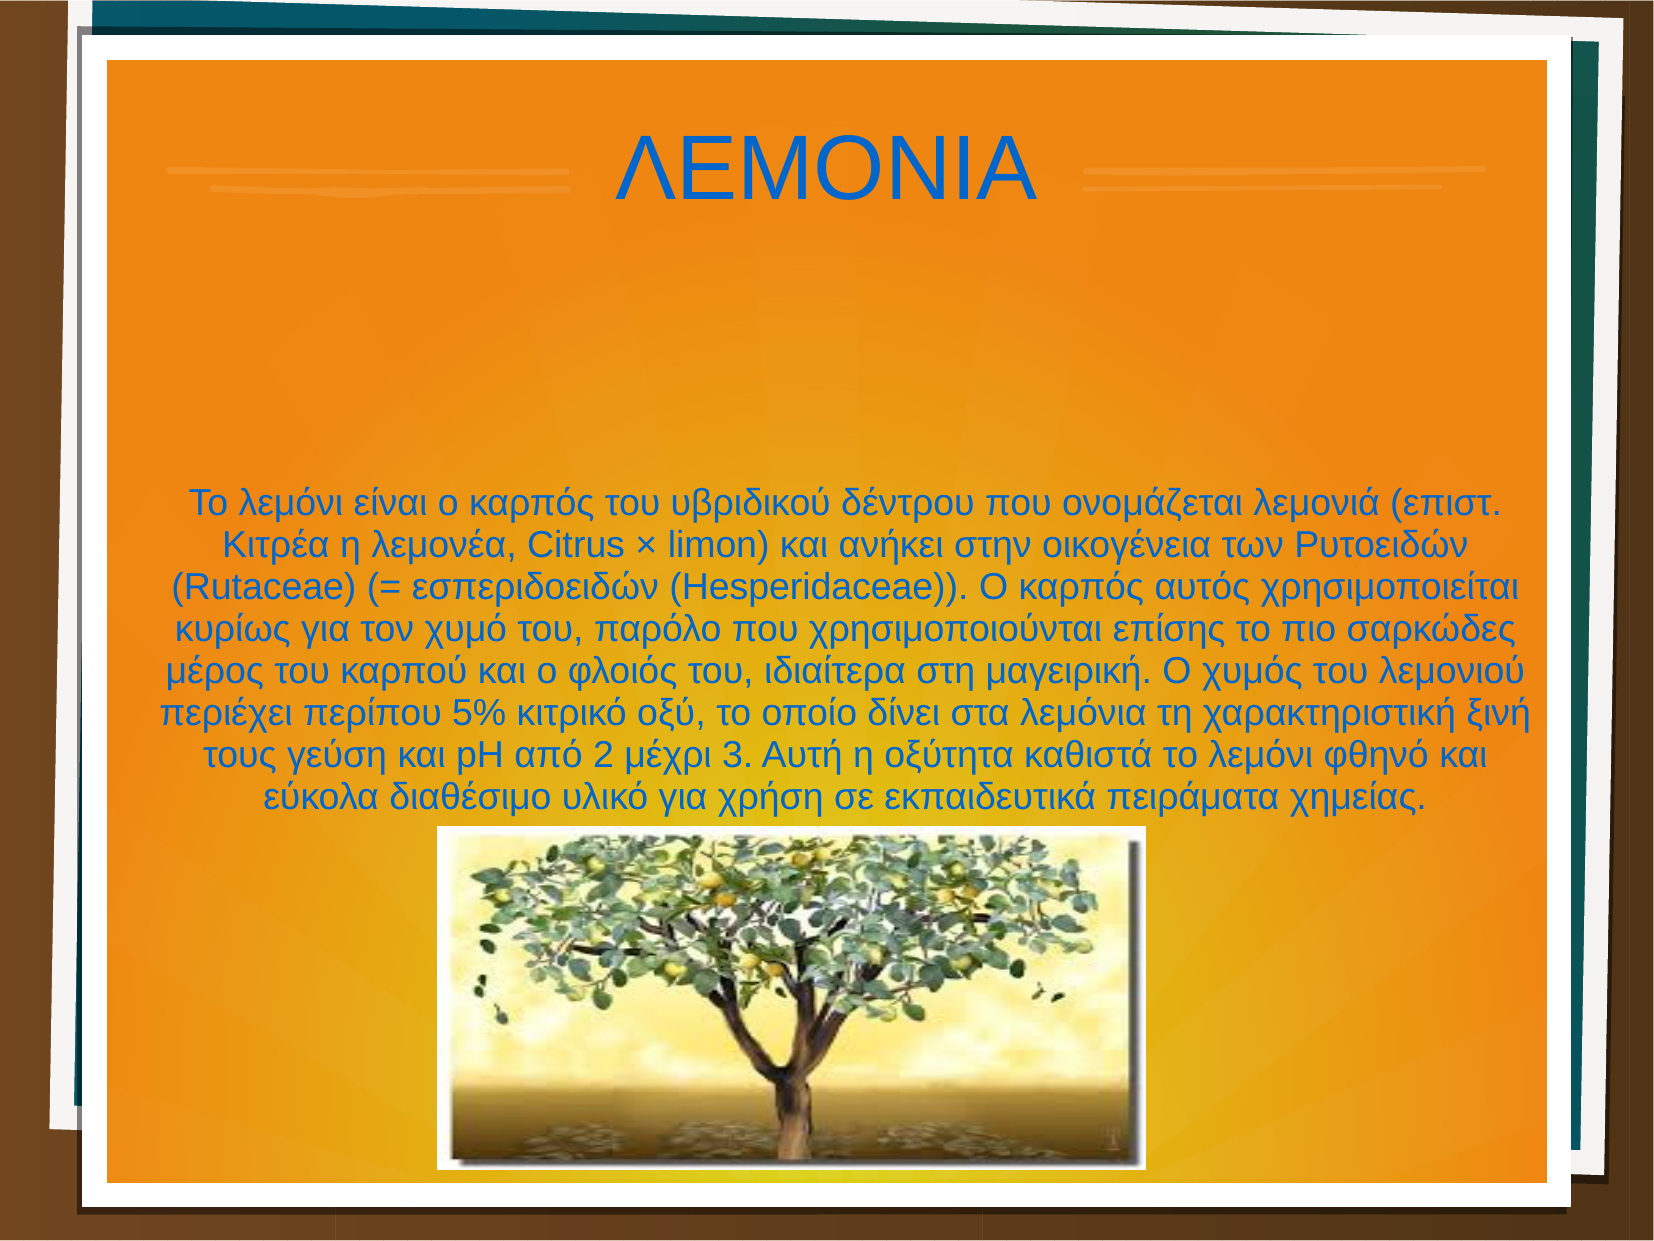

# ΛΕΜΟΝΙΑ
Το λεμόνι είναι ο καρπός του υβριδικού δέντρου που ονομάζεται λεμονιά (επιστ. Κιτρέα η λεμονέα, Citrus × limon) και ανήκει στην οικογένεια των Ρυτοειδών (Rutaceae) (= εσπεριδοειδών (Hesperidaceae)). Ο καρπός αυτός χρησιμοποιείται κυρίως για τον χυμό του, παρόλο που χρησιμοποιούνται επίσης το πιο σαρκώδες μέρος του καρπού και ο φλοιός του, ιδιαίτερα στη μαγειρική. Ο χυμός του λεμονιού περιέχει περίπου 5% κιτρικό οξύ, το οποίο δίνει στα λεμόνια τη χαρακτηριστική ξινή τους γεύση και pH από 2 μέχρι 3. Αυτή η οξύτητα καθιστά το λεμόνι φθηνό και εύκολα διαθέσιμο υλικό για χρήση σε εκπαιδευτικά πειράματα χημείας.